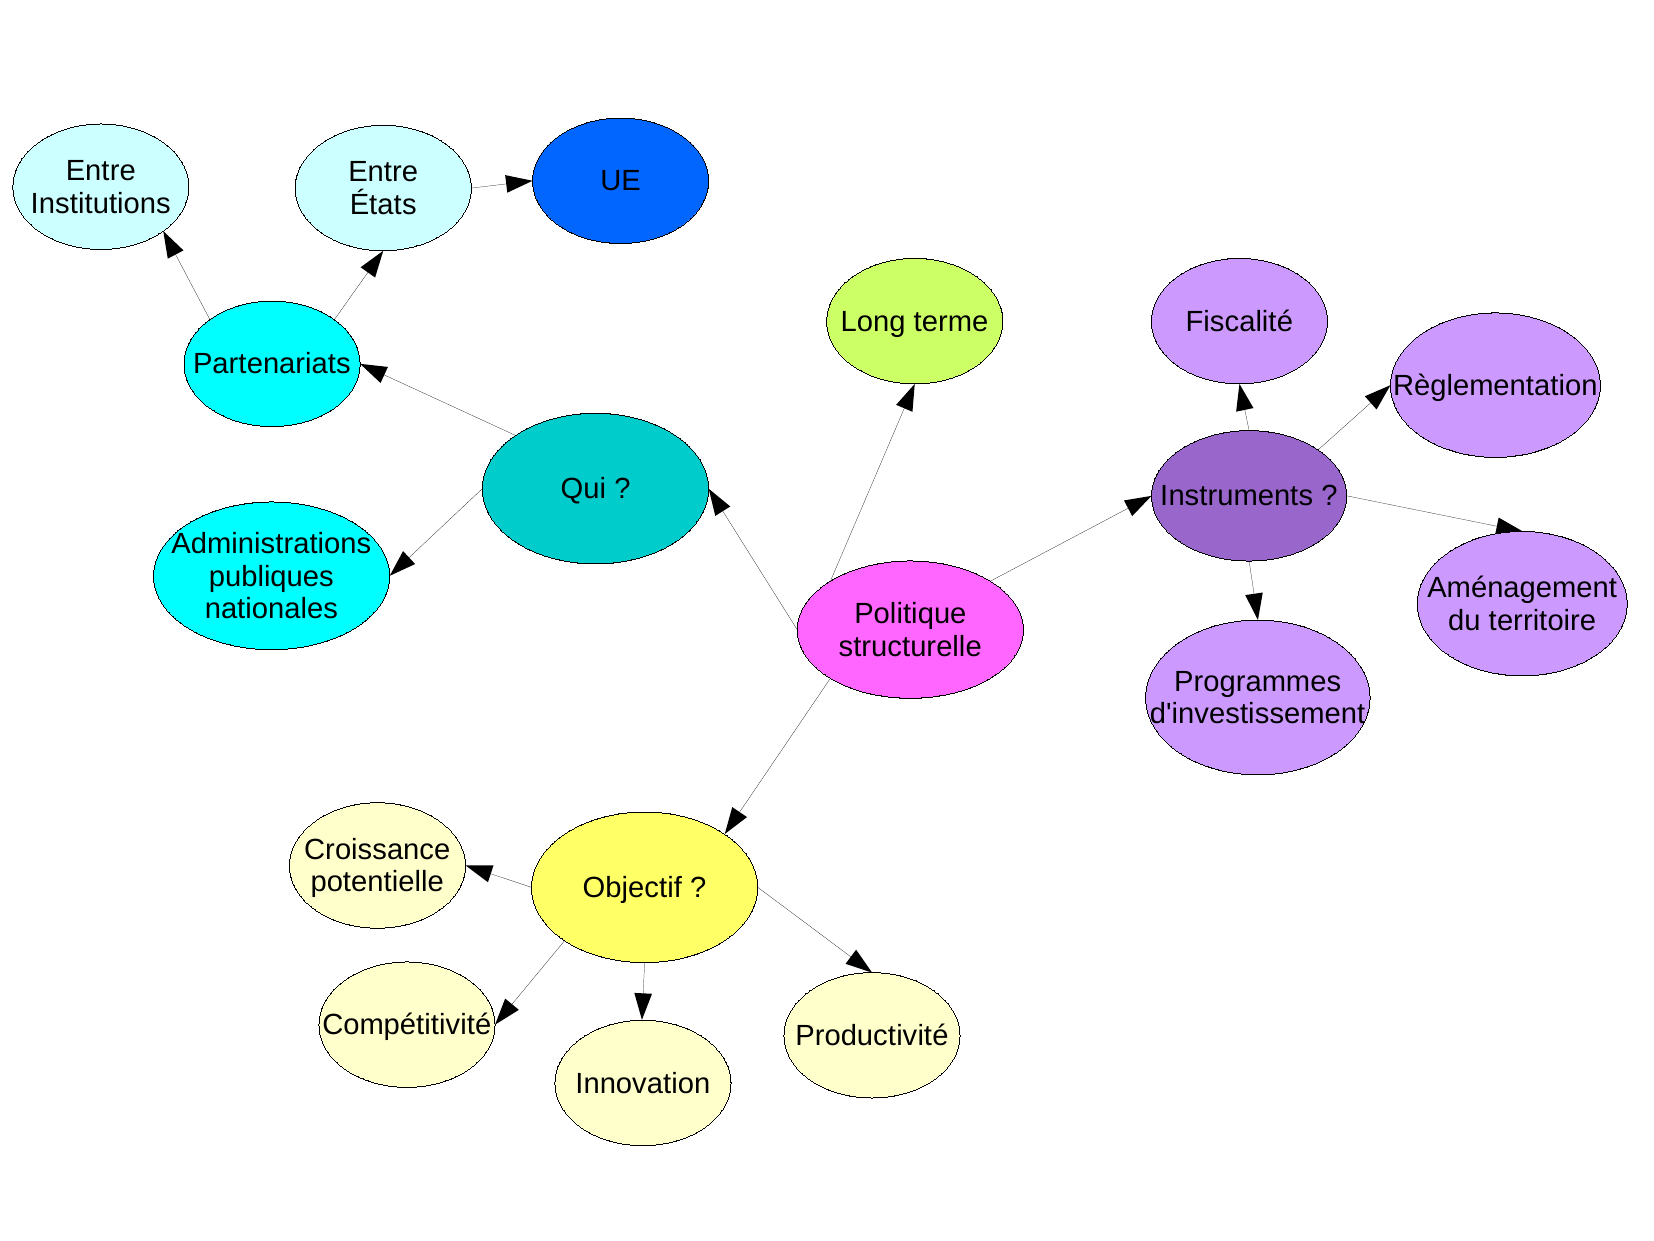

UE
Entre
Institutions
Entre
États
Long terme
Fiscalité
Partenariats
Règlementation
Qui ?
Instruments ?
Administrations
publiques
nationales
Aménagement
du territoire
Politique
structurelle
Programmes
d'investissement
Croissance
potentielle
Objectif ?
Compétitivité
Productivité
Innovation